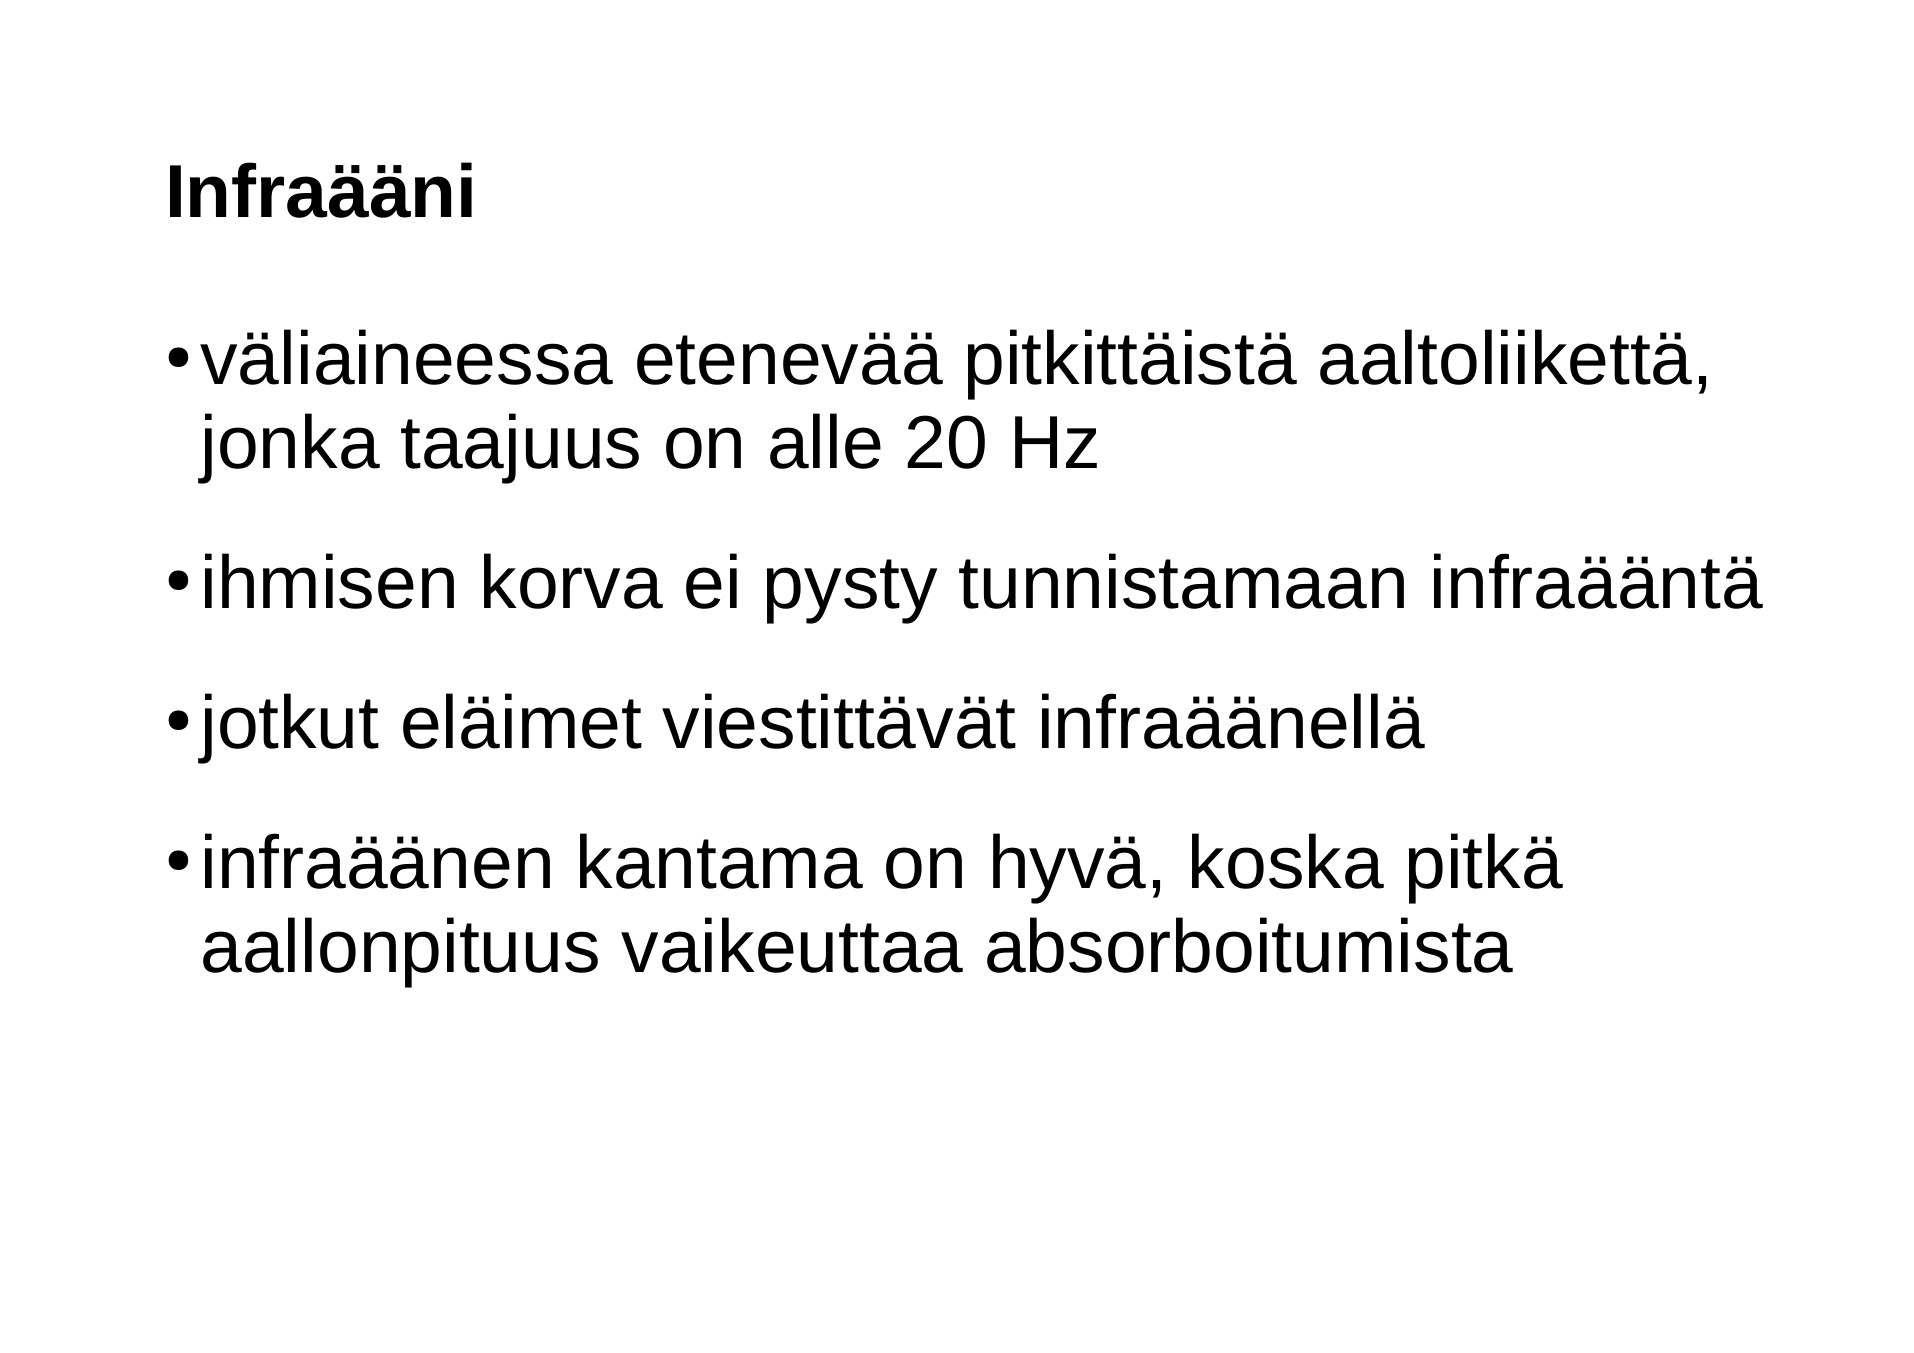

Infraääni
väliaineessa etenevää pitkittäistä aaltoliikettä, jonka taajuus on alle 20 Hz
ihmisen korva ei pysty tunnistamaan infraääntä
jotkut eläimet viestittävät infraäänellä
infraäänen kantama on hyvä, koska pitkä aallonpituus vaikeuttaa absorboitumista